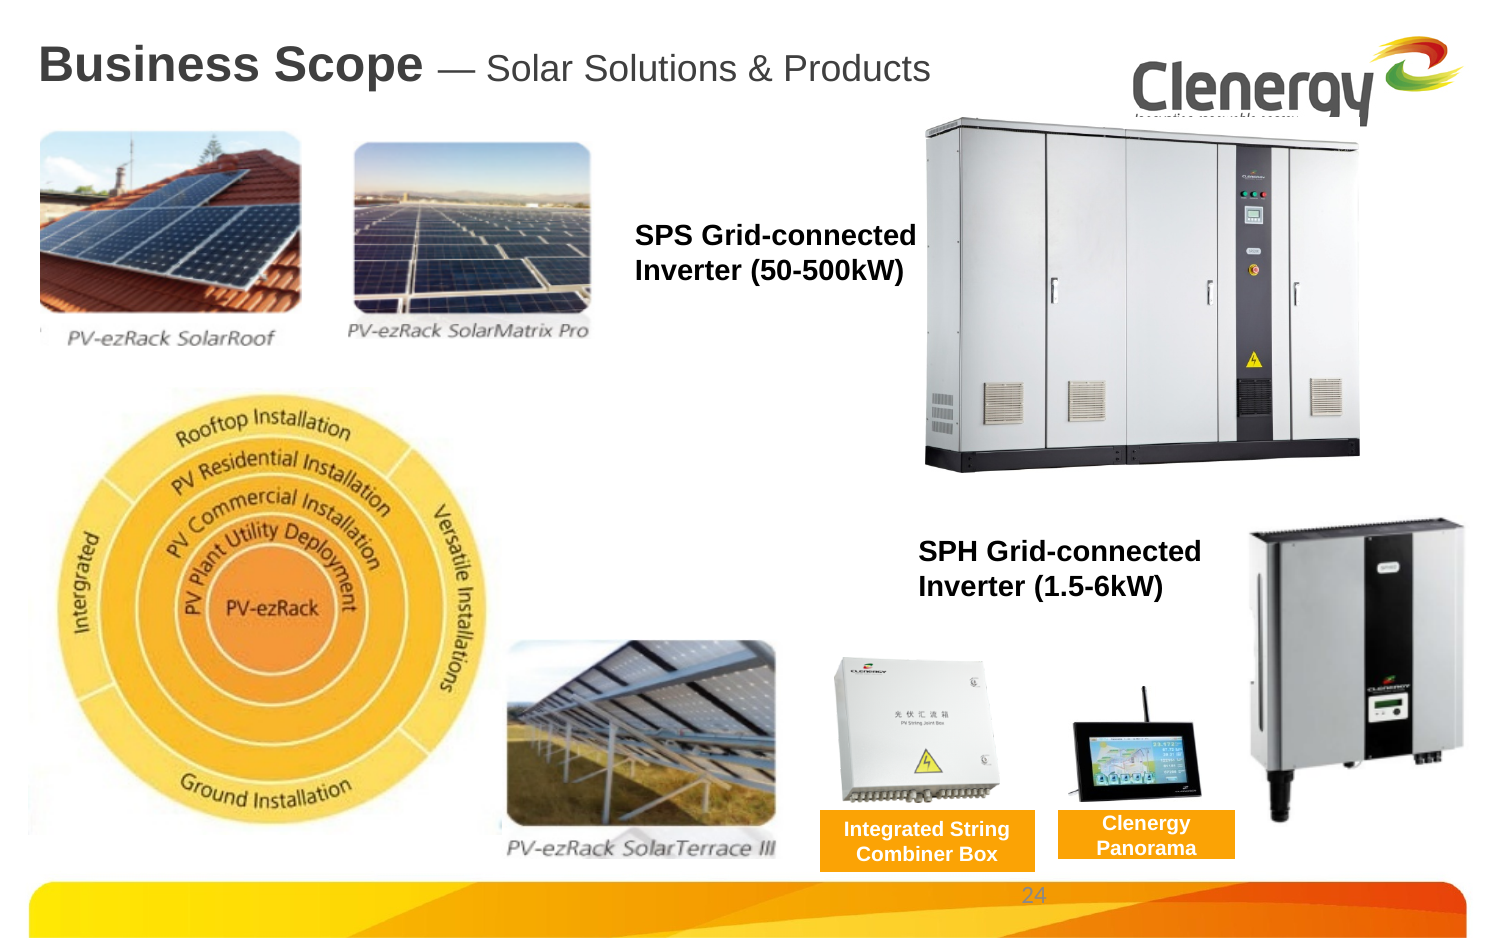

Business Scope — Solar Solutions & Products
SPS Grid-connected Inverter (50-500kW)
SPH Grid-connected Inverter (1.5-6kW)
Integrated String Combiner Box
Clenergy Panorama